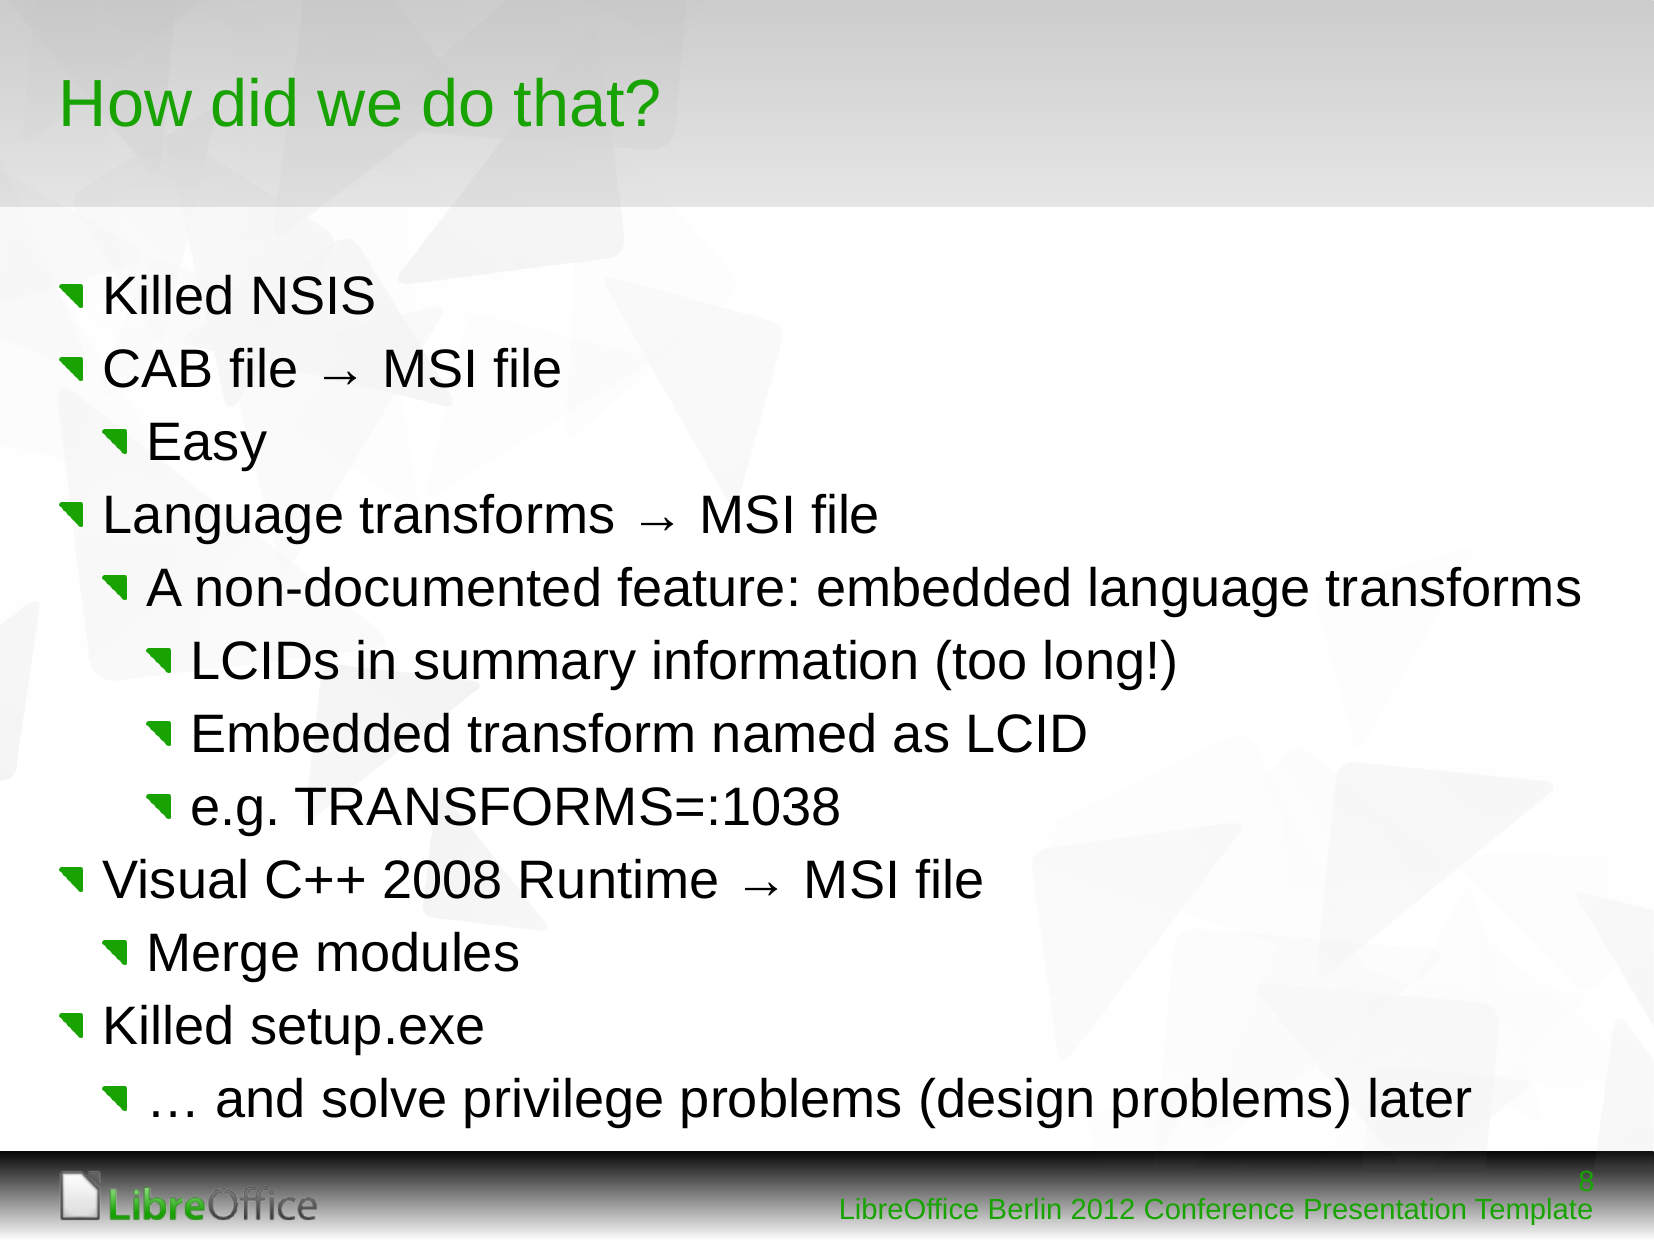

# How did we do that?
Killed NSIS
CAB file → MSI file
Easy
Language transforms → MSI file
A non-documented feature: embedded language transforms
LCIDs in summary information (too long!)
Embedded transform named as LCID
e.g. TRANSFORMS=:1038
Visual C++ 2008 Runtime → MSI file
Merge modules
Killed setup.exe
… and solve privilege problems (design problems) later
8
LibreOffice Berlin 2012 Conference Presentation Template